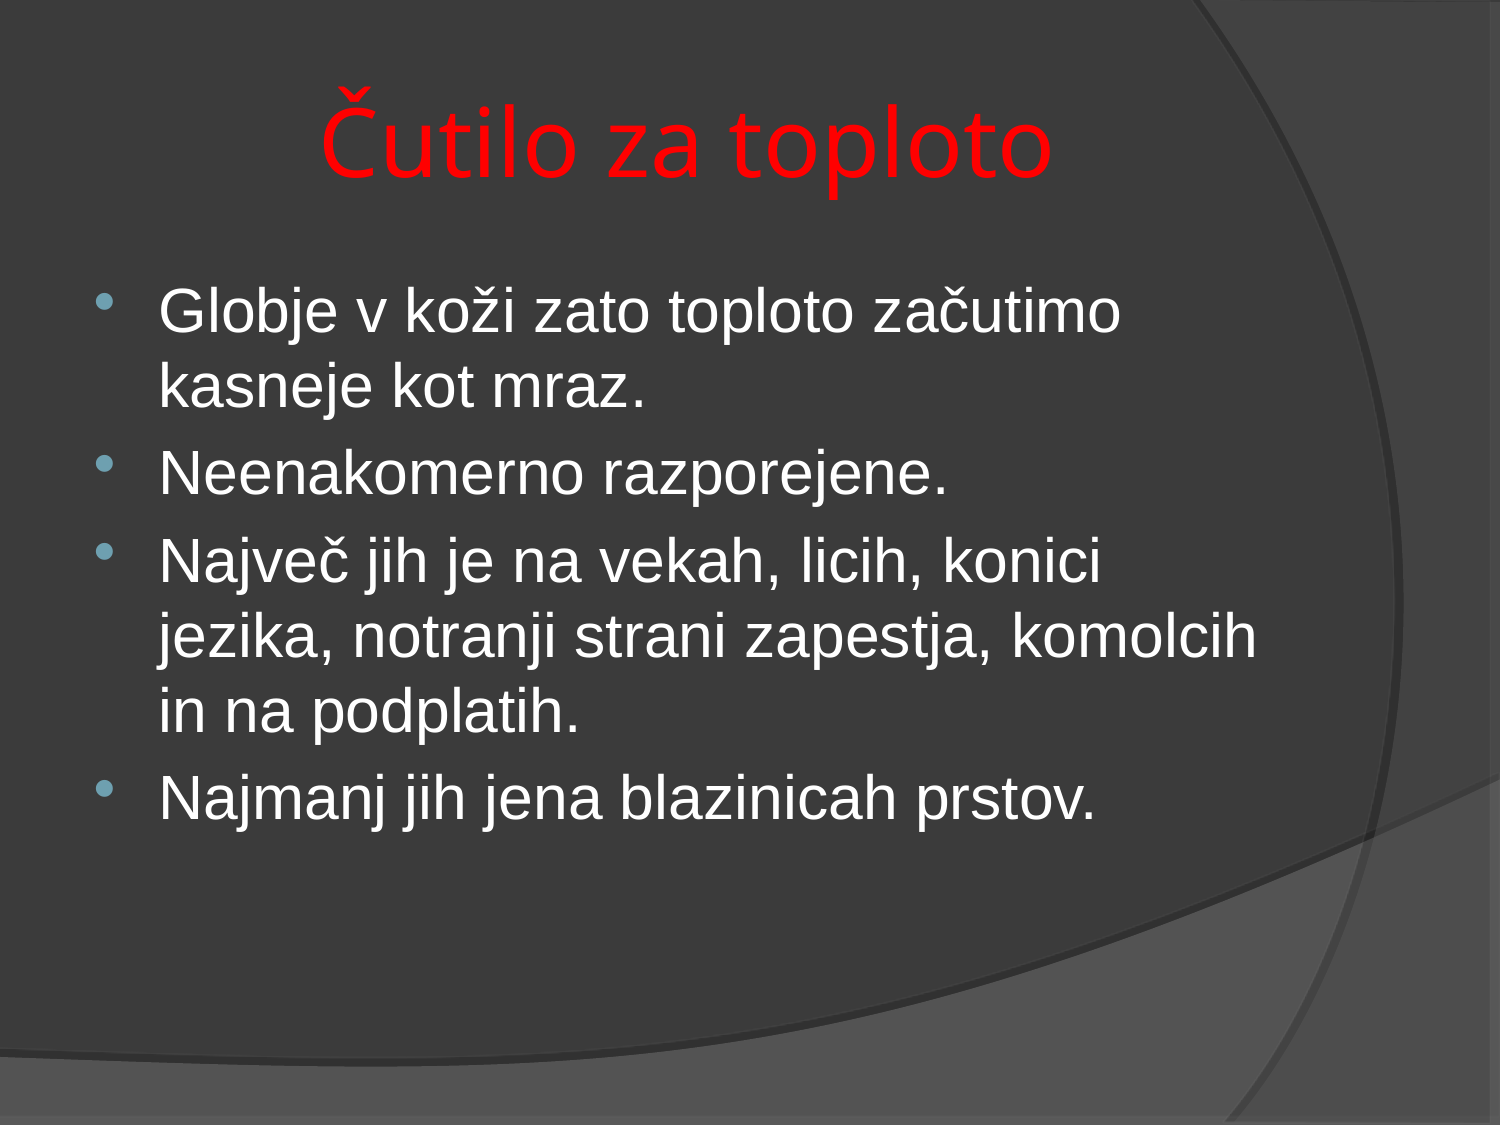

# Čutilo za toploto
Globje v koži zato toploto začutimo kasneje kot mraz.
Neenakomerno razporejene.
Največ jih je na vekah, licih, konici jezika, notranji strani zapestja, komolcih in na podplatih.
Najmanj jih jena blazinicah prstov.